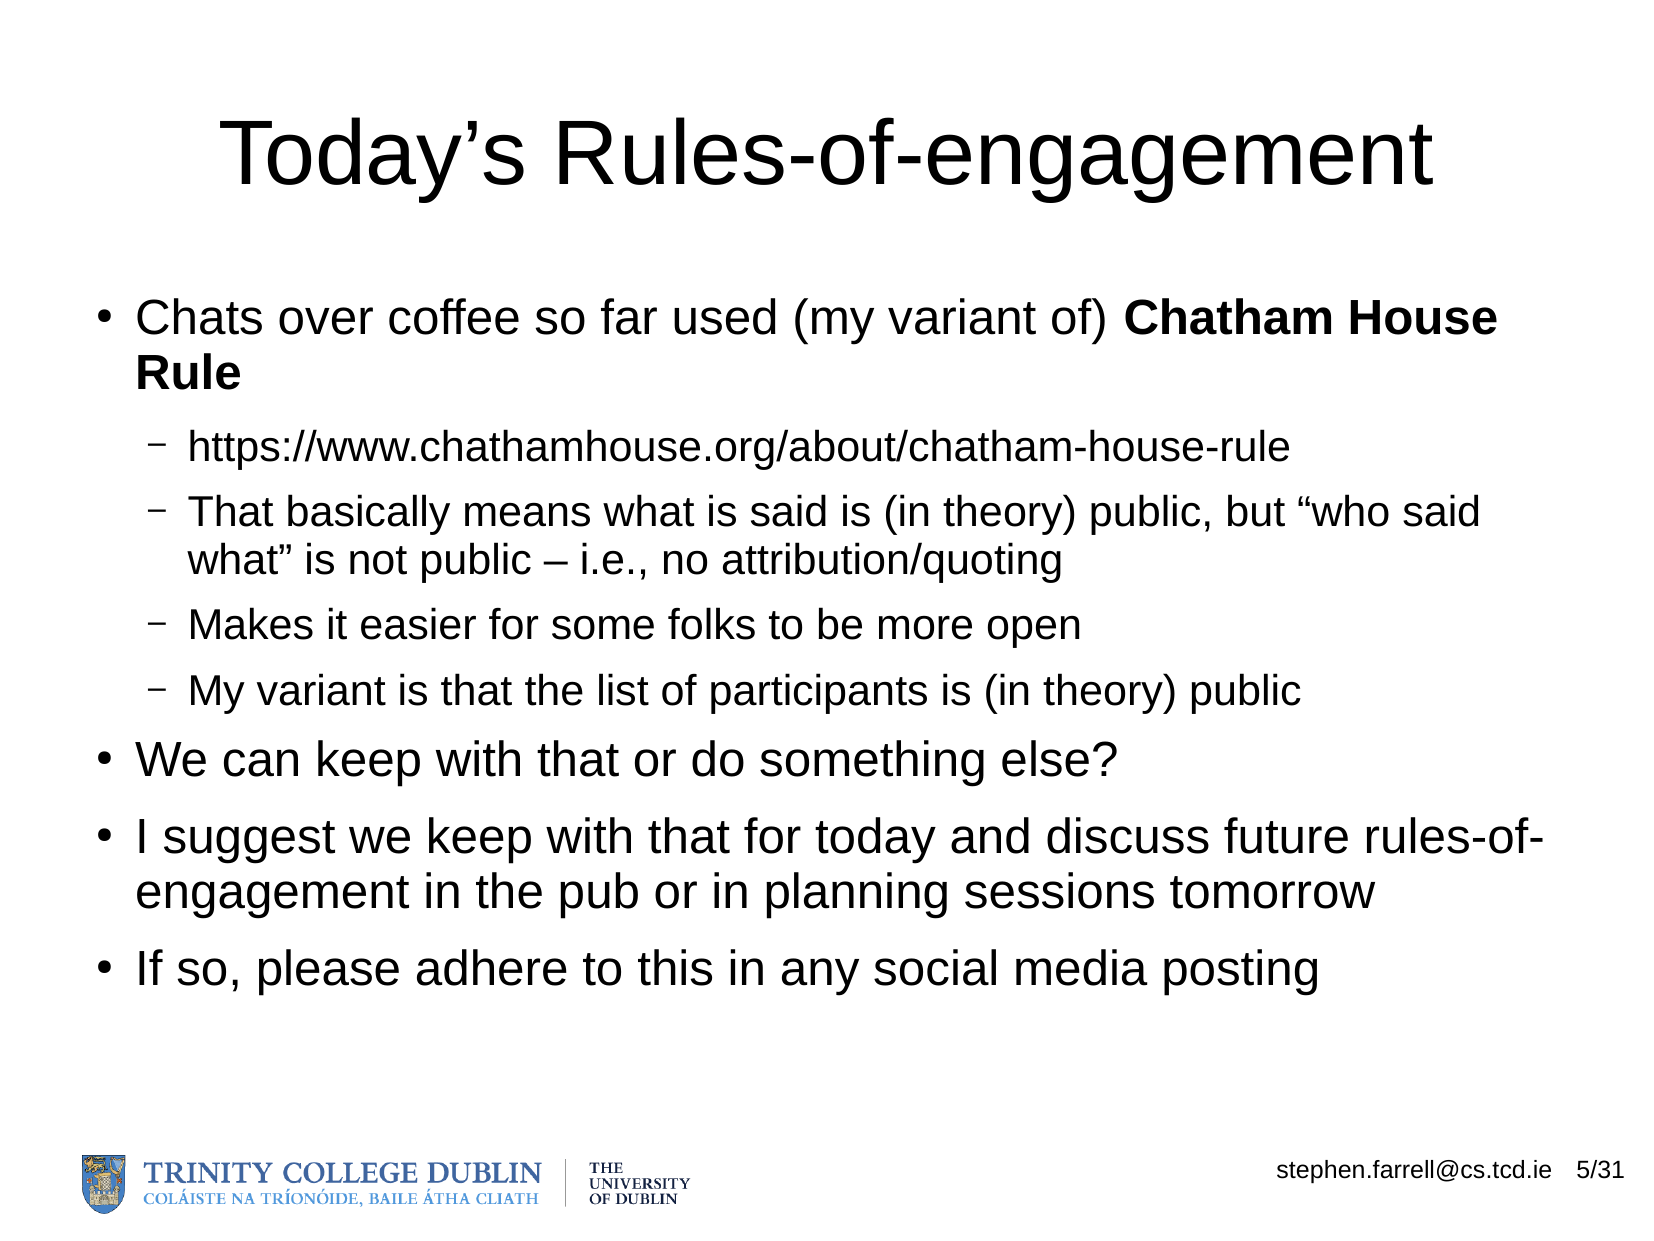

Today’s Rules-of-engagement
# Chats over coffee so far used (my variant of) Chatham House Rule
https://www.chathamhouse.org/about/chatham-house-rule
That basically means what is said is (in theory) public, but “who said what” is not public – i.e., no attribution/quoting
Makes it easier for some folks to be more open
My variant is that the list of participants is (in theory) public
We can keep with that or do something else?
I suggest we keep with that for today and discuss future rules-of-engagement in the pub or in planning sessions tomorrow
If so, please adhere to this in any social media posting